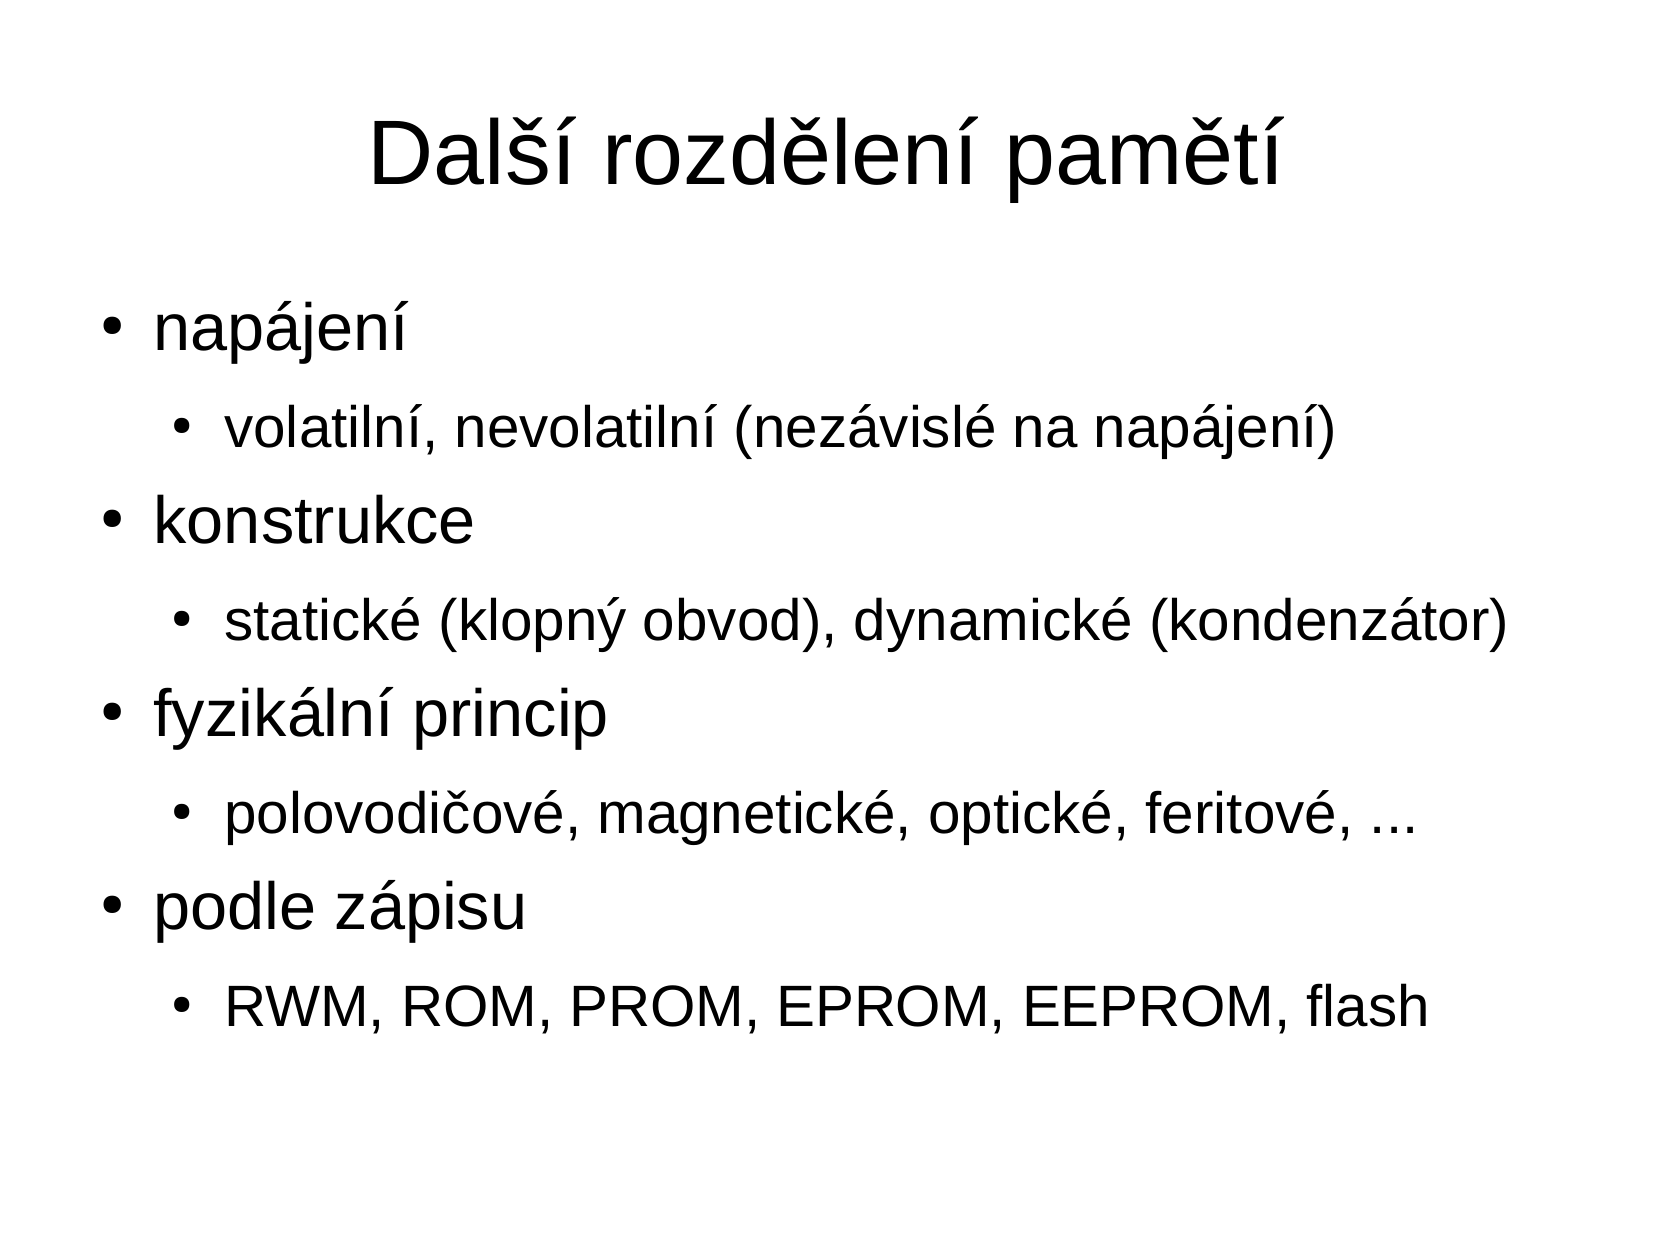

# Další rozdělení pamětí
napájení
volatilní, nevolatilní (nezávislé na napájení)
konstrukce
statické (klopný obvod), dynamické (kondenzátor)
fyzikální princip
polovodičové, magnetické, optické, feritové, ...
podle zápisu
RWM, ROM, PROM, EPROM, EEPROM, flash